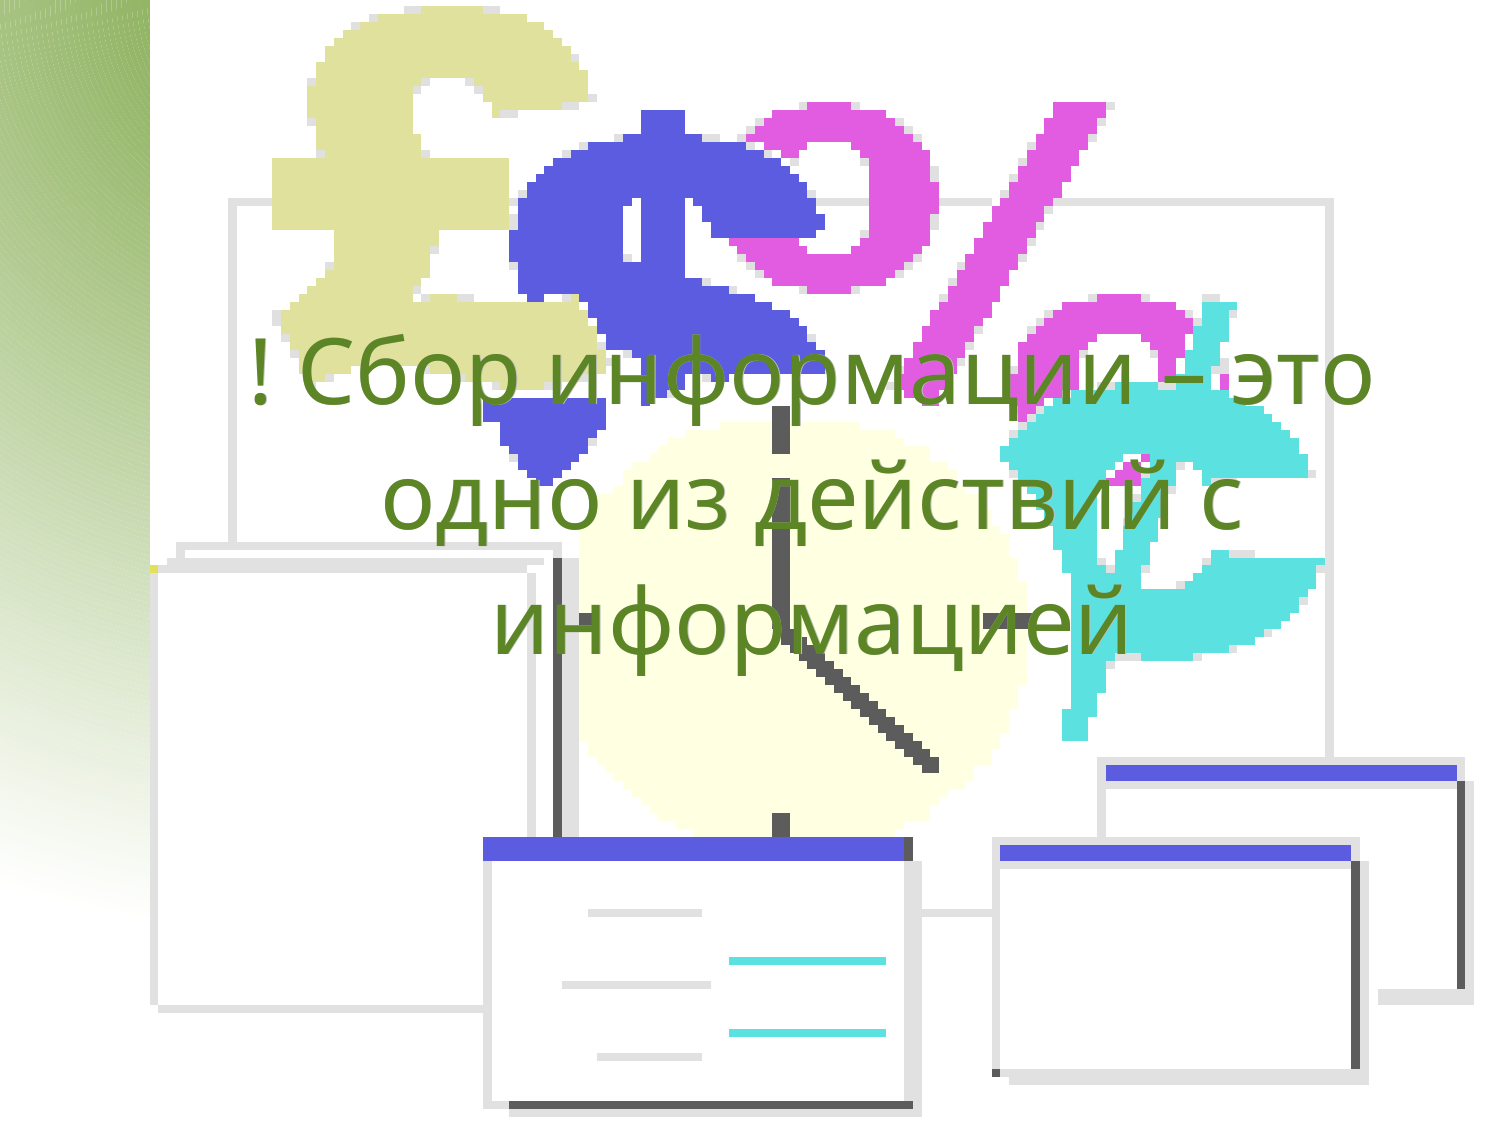

# ! Сбор информации – это одно из действий с информацией